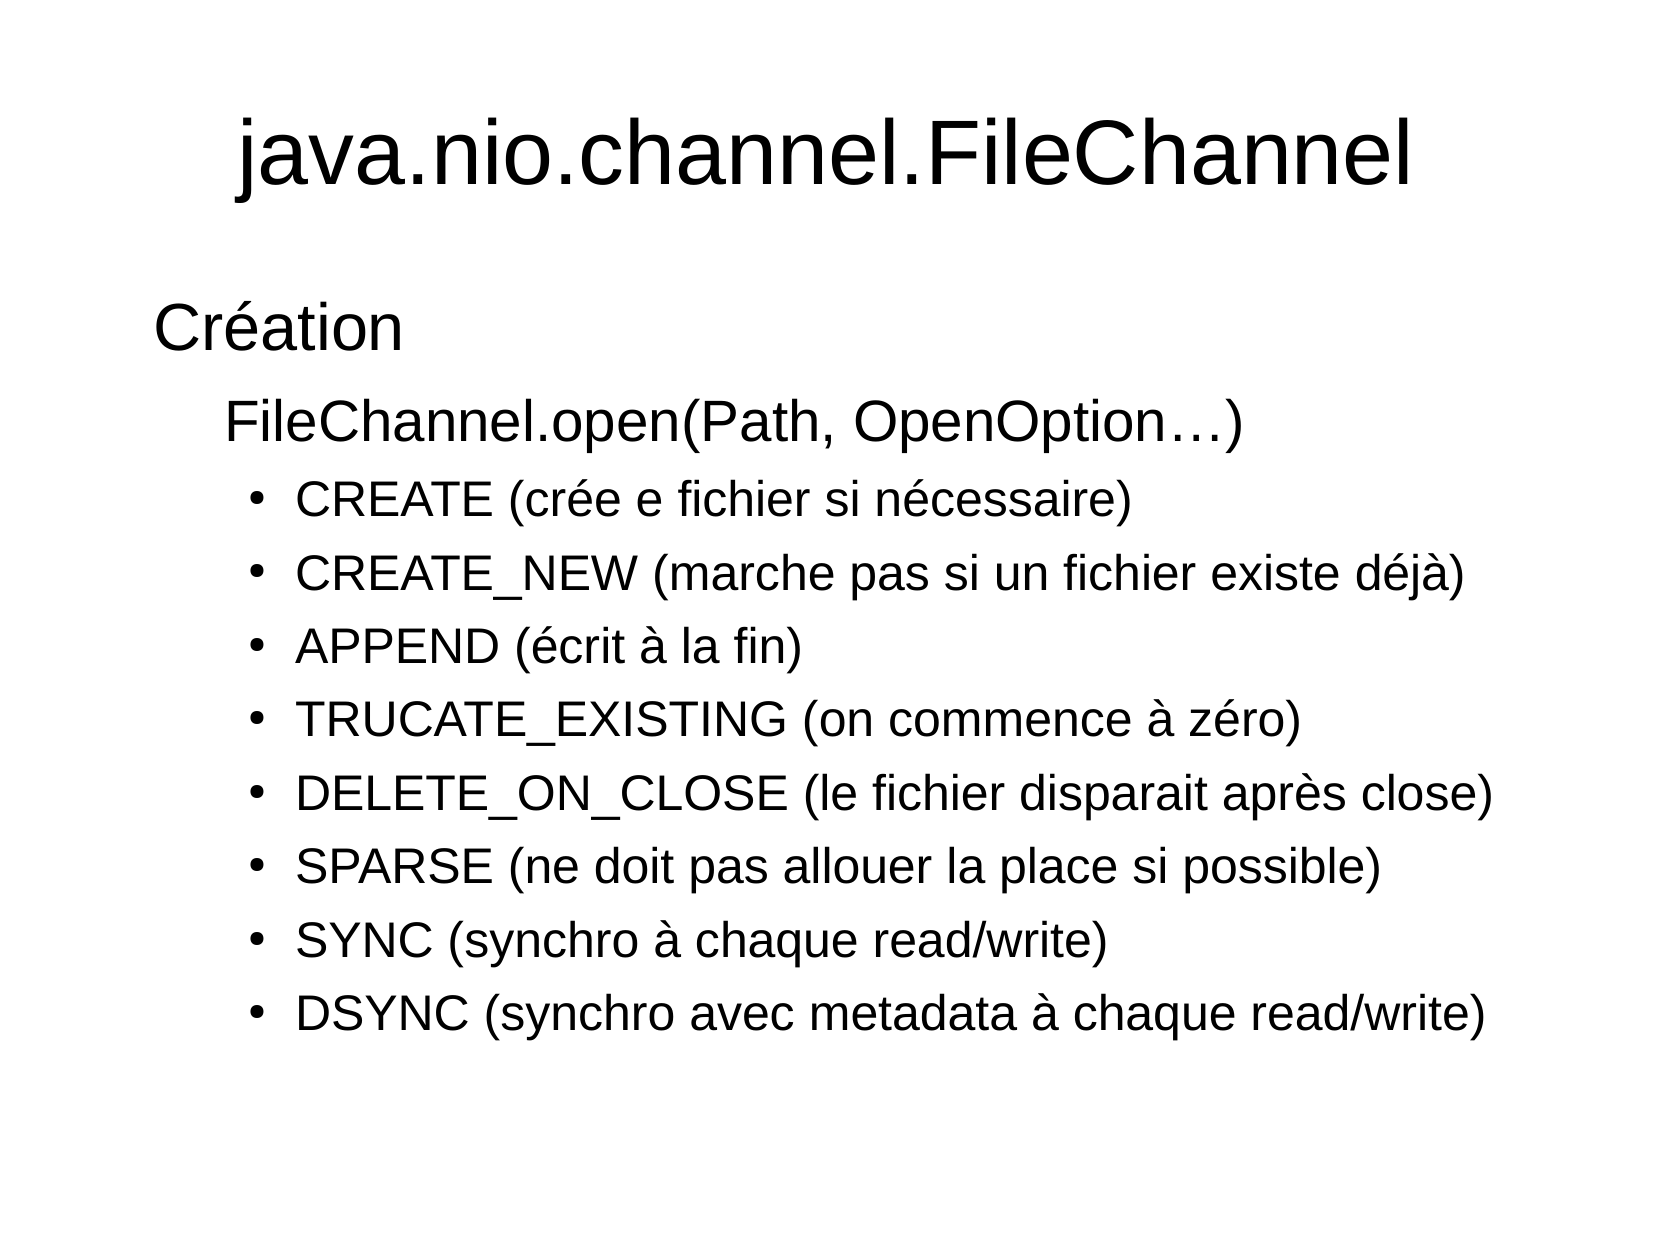

# java.nio.channel.FileChannel
Création
FileChannel.open(Path, OpenOption…)
CREATE (crée e fichier si nécessaire)
CREATE_NEW (marche pas si un fichier existe déjà)
APPEND (écrit à la fin)
TRUCATE_EXISTING (on commence à zéro)
DELETE_ON_CLOSE (le fichier disparait après close)
SPARSE (ne doit pas allouer la place si possible)
SYNC (synchro à chaque read/write)
DSYNC (synchro avec metadata à chaque read/write)